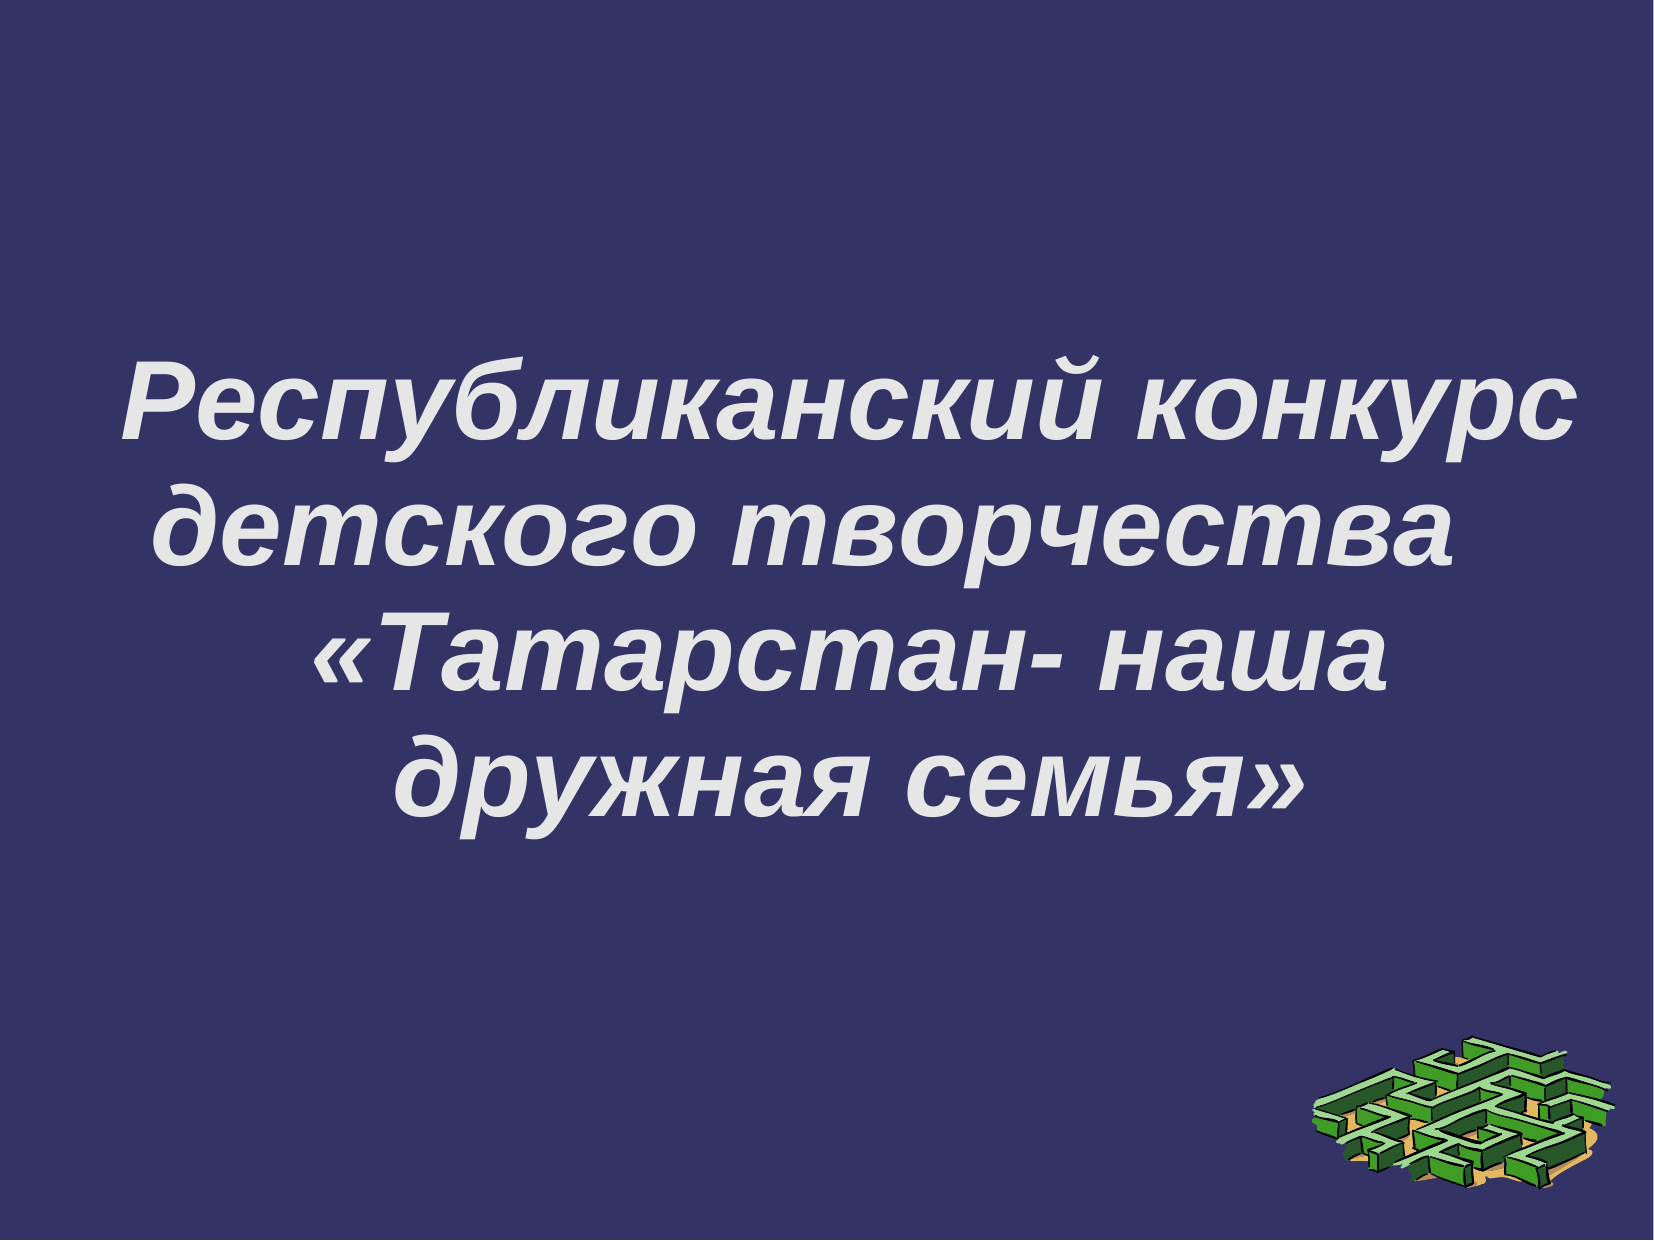

# Республиканский конкурс детского творчества «Татарстан- наша дружная семья»